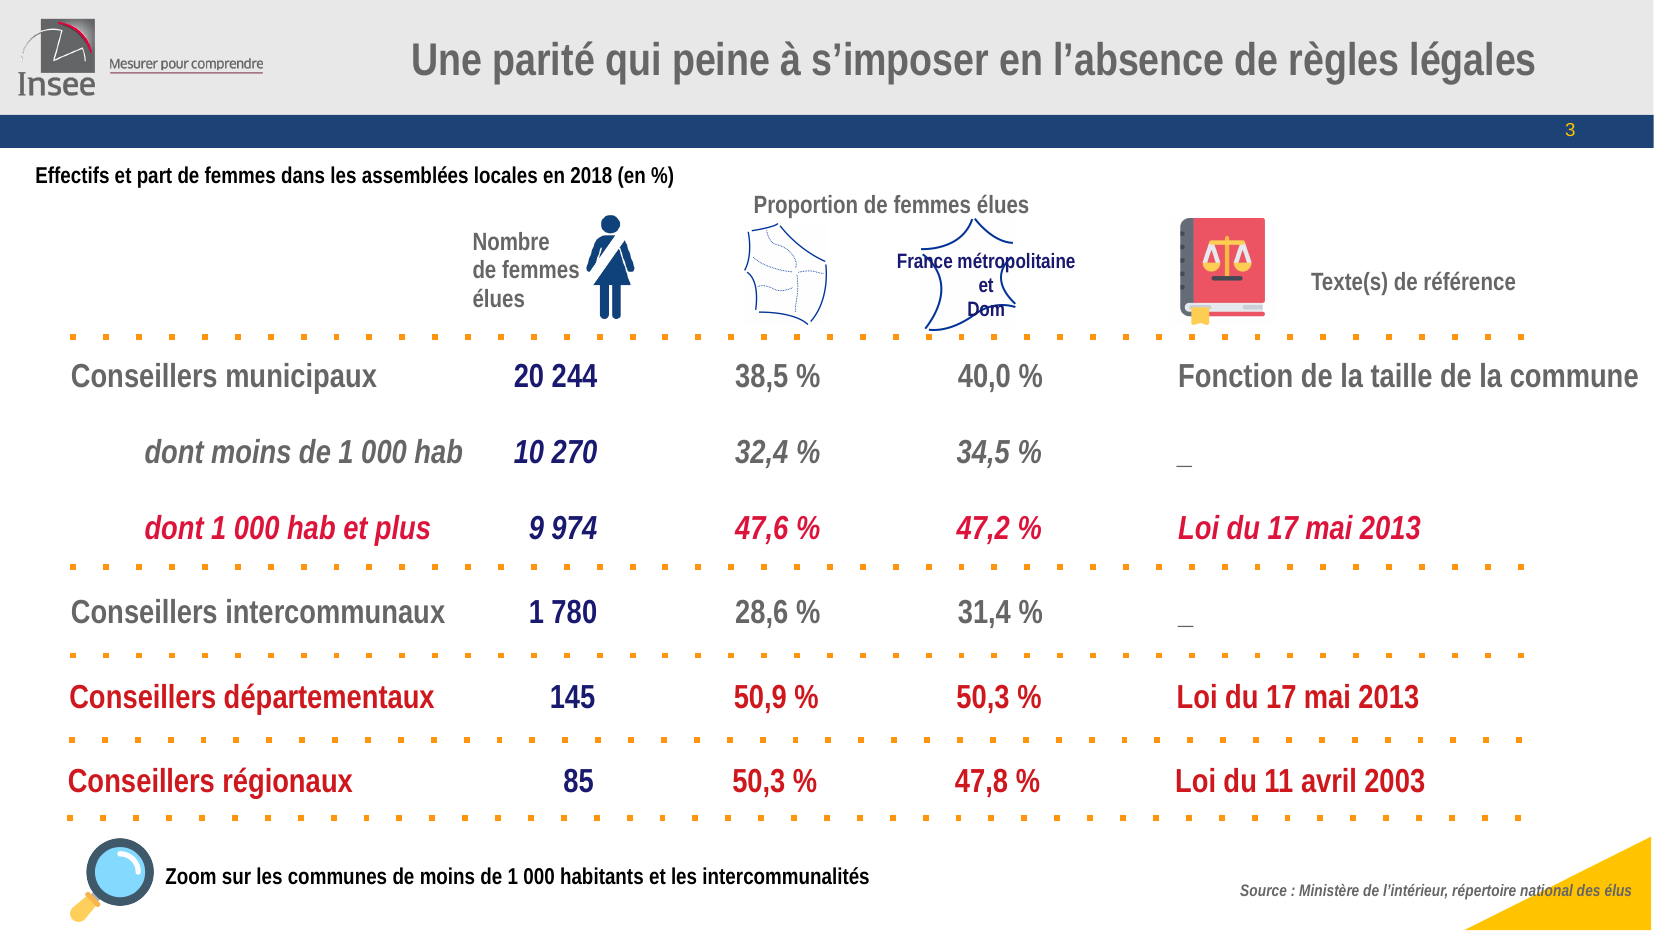

# Une parité qui peine à s’imposer en l’absence de règles légales
3
Effectifs et part de femmes dans les assemblées locales en 2018 (en %)
Proportion de femmes élues
Nombre
de femmes
élues
France métropolitaine
et
Dom
Texte(s) de référence
Conseillers municipaux 		20 244 		38,5 % 	 40,0 %		Fonction de la taille de la commune
	dont moins de 1 000 hab	10 270		32,4 %		34,5 %		_
	dont 1 000 hab et plus		 9 974		47,6 %		47,2 %		Loi du 17 mai 2013
Conseillers intercommunaux 	 1 780		28,6 %	 31,4 %		_
Conseillers départementaux 	 145		50,9 %	 50,3 %		Loi du 17 mai 2013
Conseillers régionaux			 85		50,3 %	 47,8 %		Loi du 11 avril 2003
Zoom sur les communes de moins de 1 000 habitants et les intercommunalités
Source : Ministère de l’intérieur, répertoire national des élus